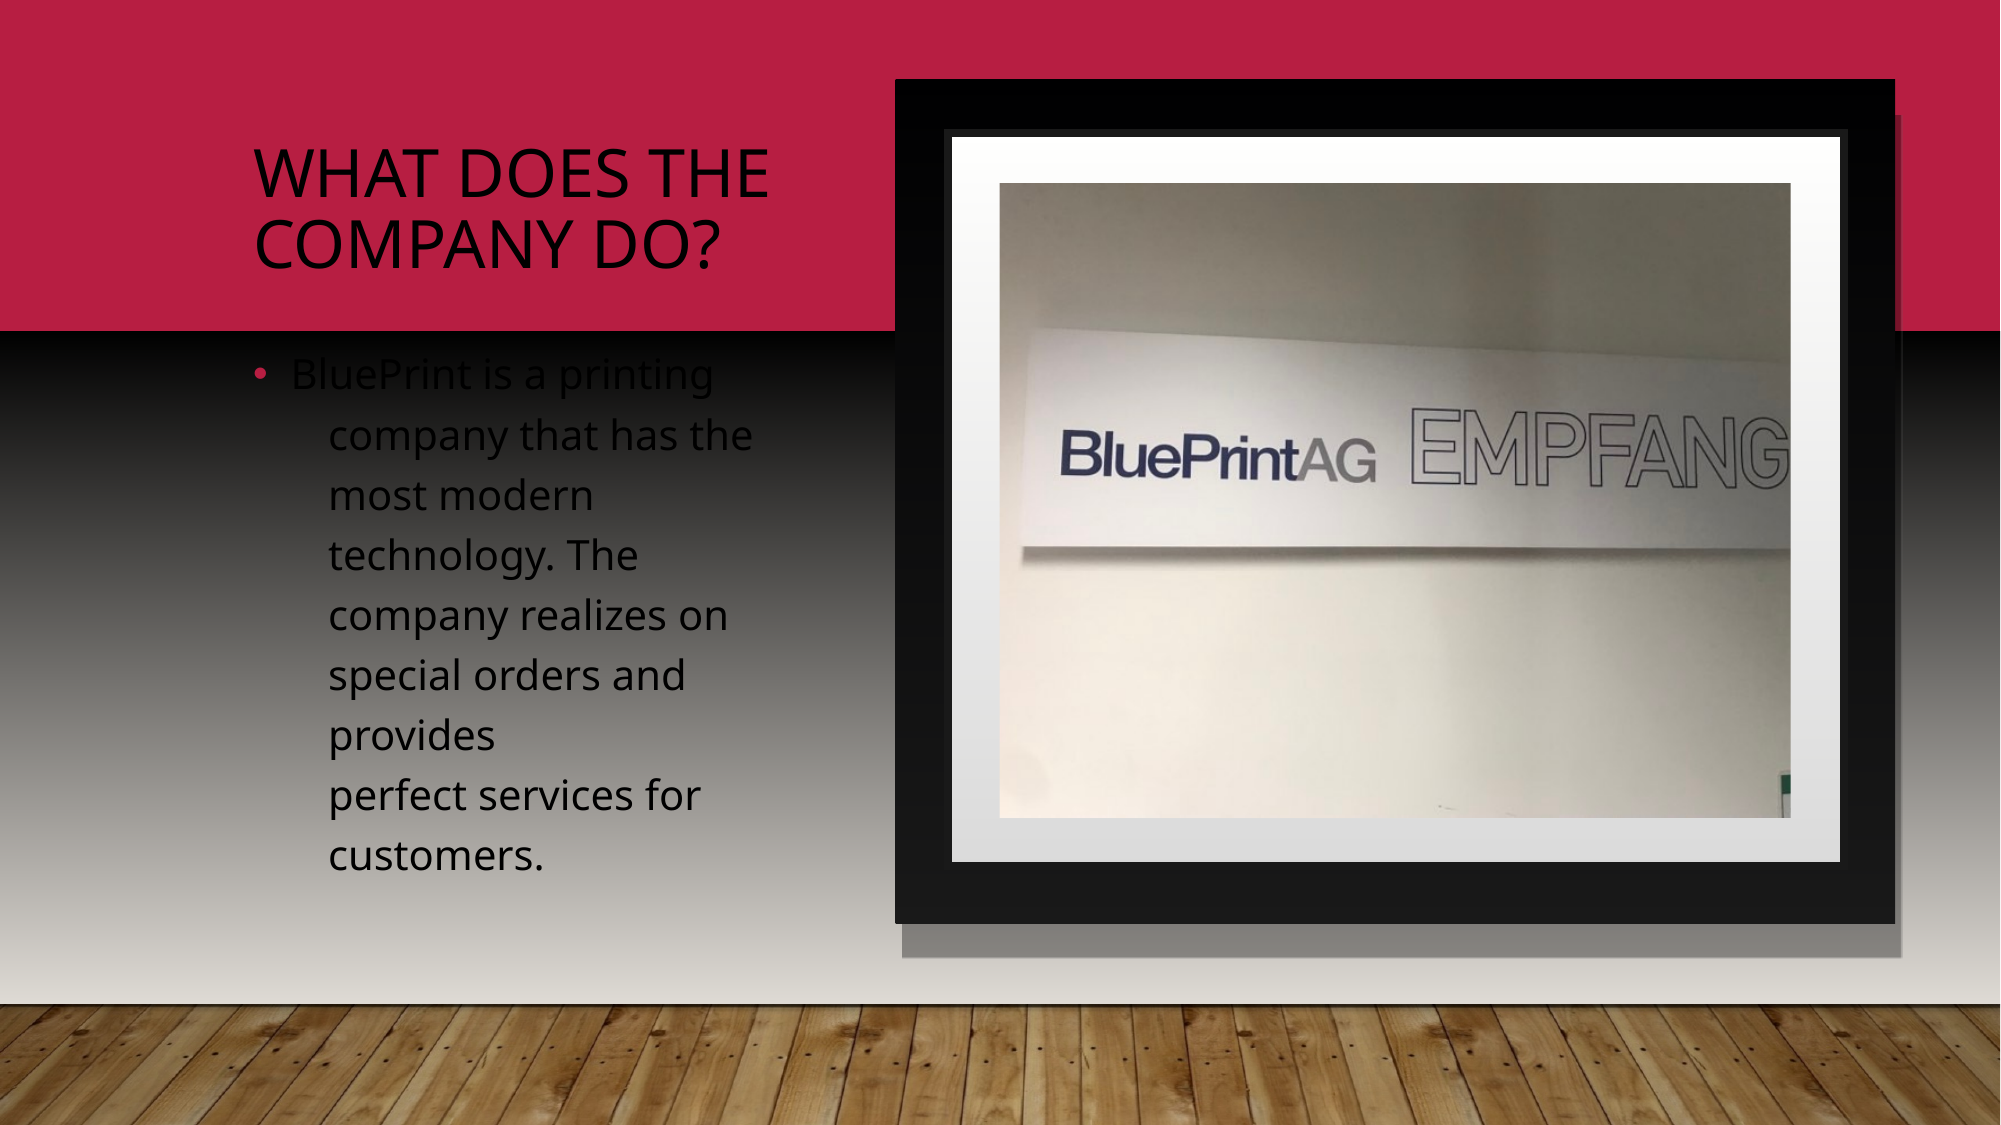

# What does the company do?
BluePrint is a printing company that has the most modern technology. The company realizes on special orders and provides perfect services for customers.